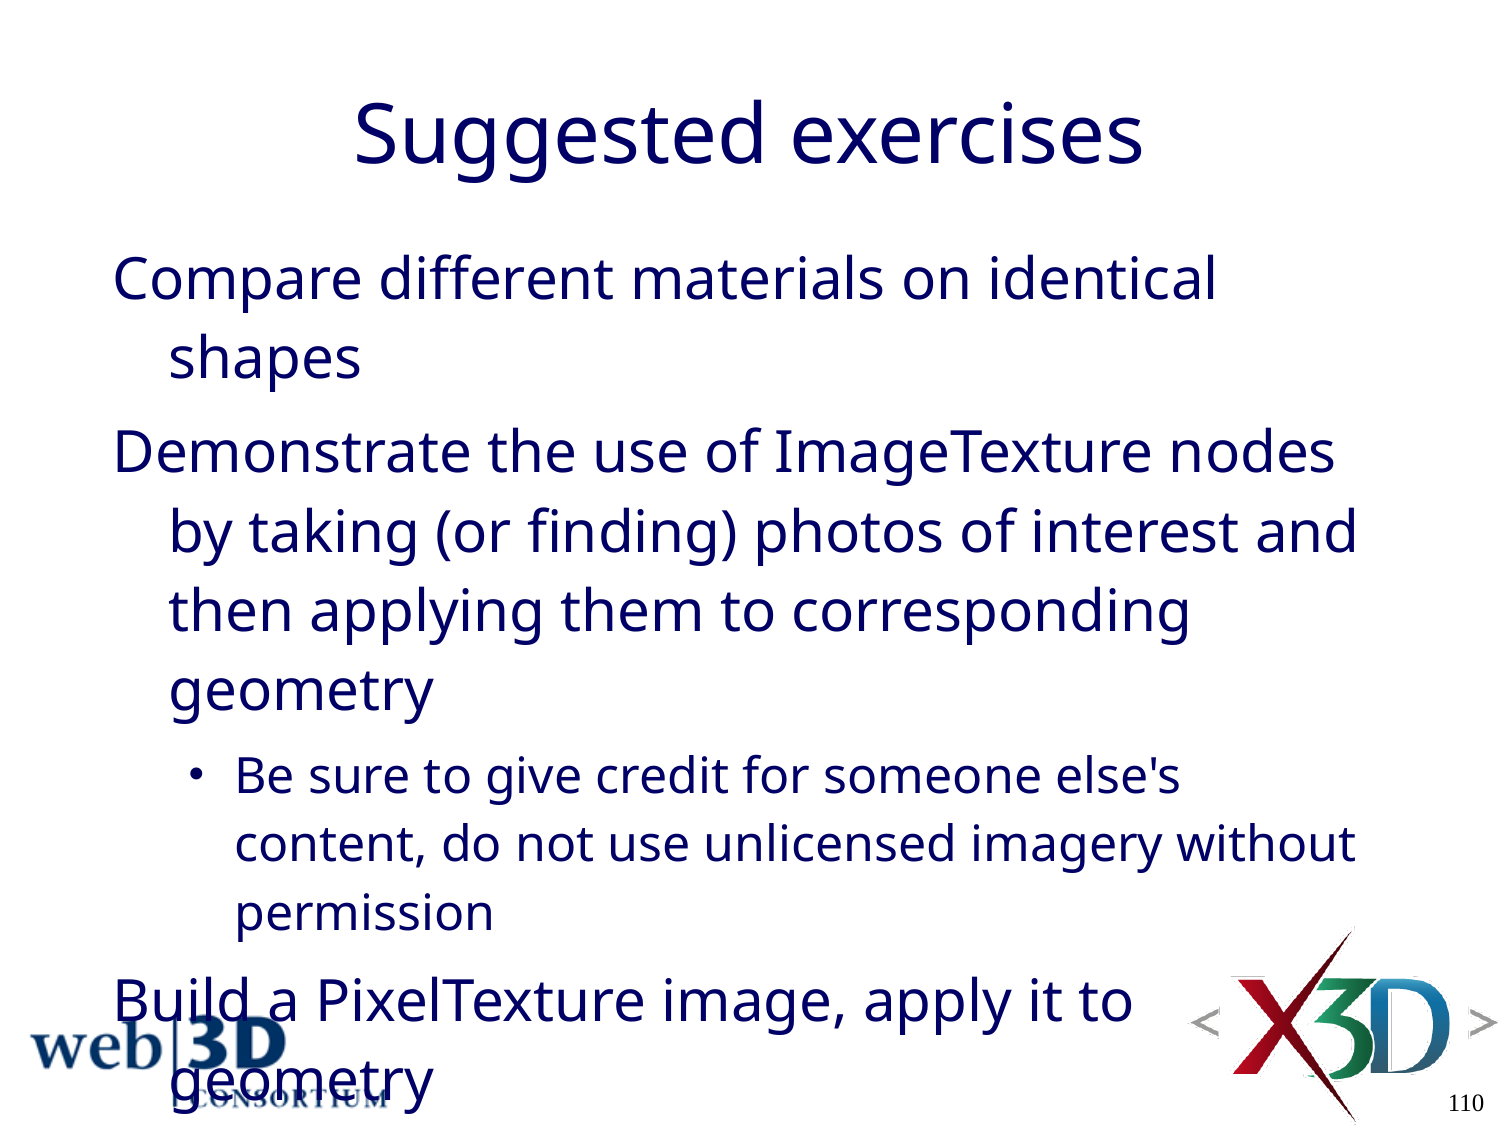

# Suggested exercises
Compare different materials on identical shapes
Demonstrate the use of ImageTexture nodes by taking (or finding) photos of interest and then applying them to corresponding geometry
Be sure to give credit for someone else's content, do not use unlicensed imagery without permission
Build a PixelTexture image, apply it to geometry
Demonstrate use of MovieTexture video applied to square geometry within a Billboard node
Always observe credit, licensing requirements